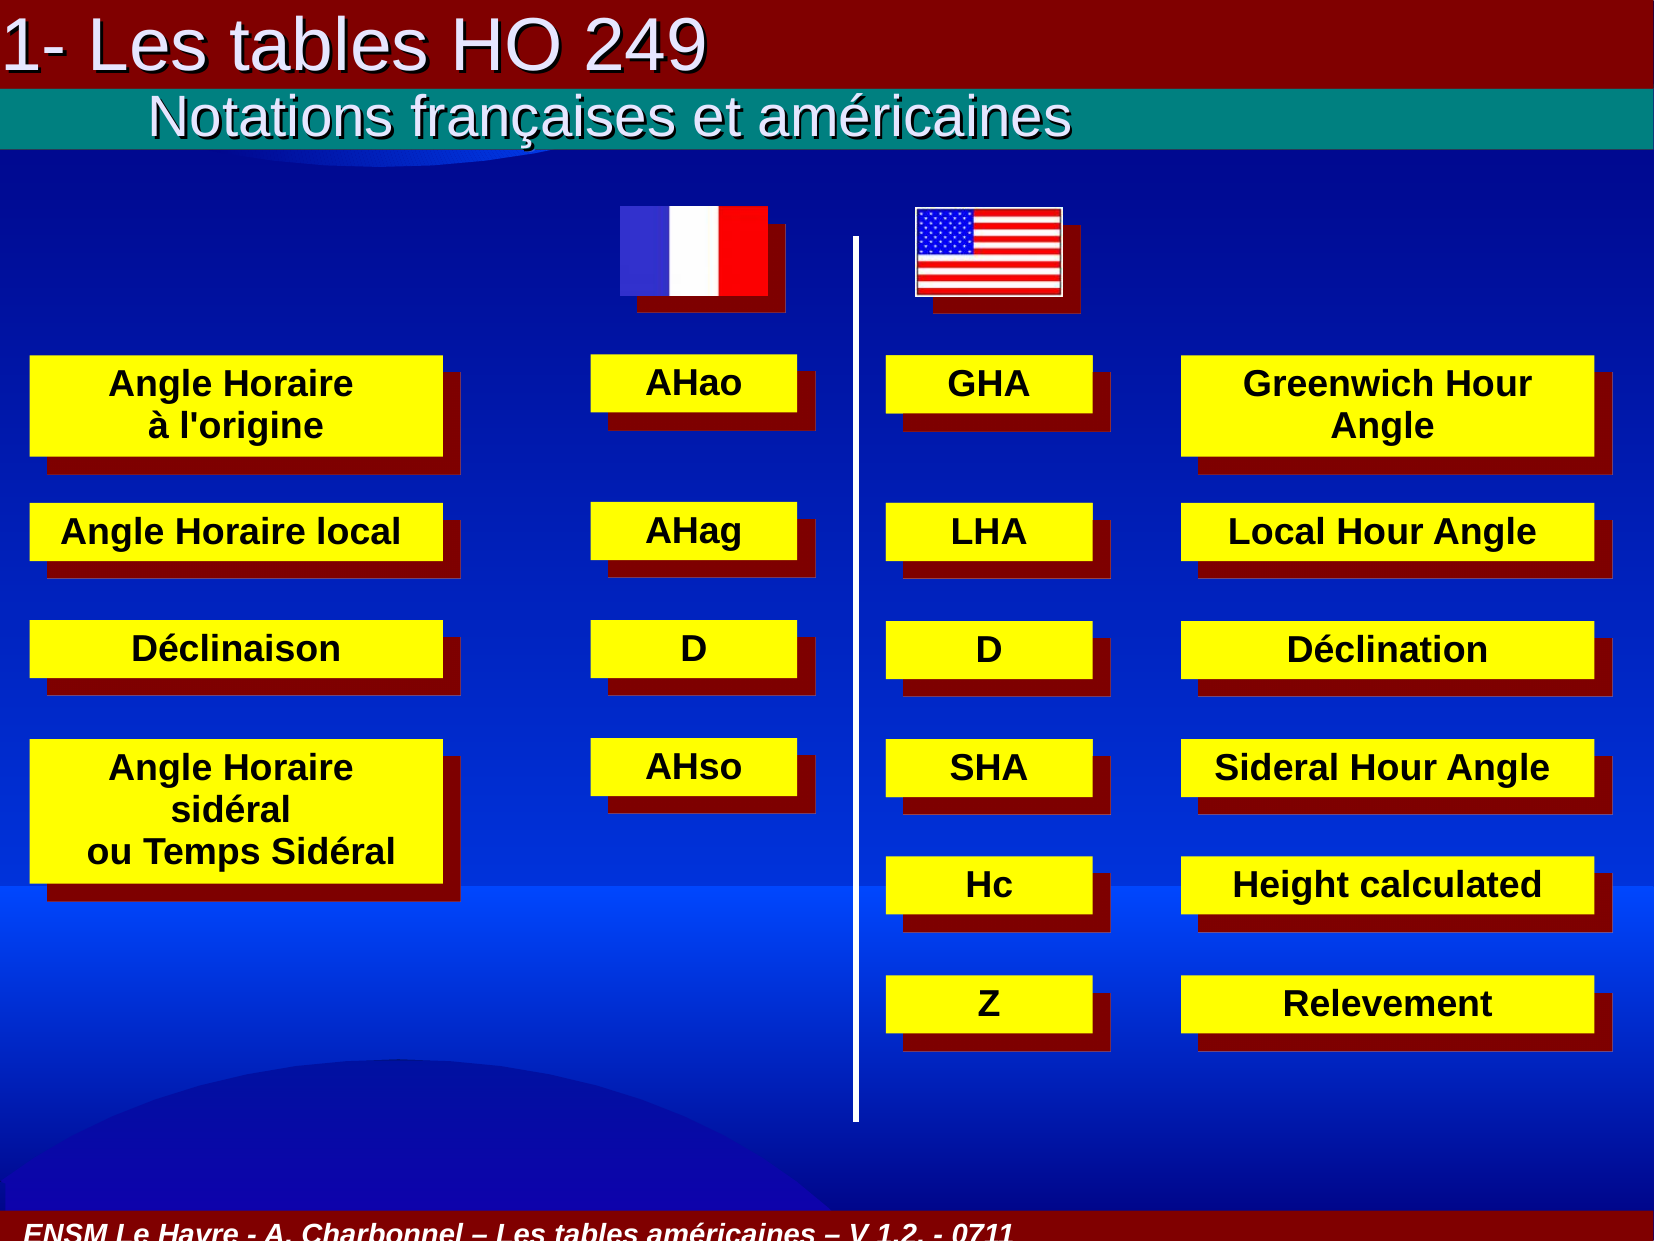

1- Les tables HO 249
# Notations françaises et américaines
AHao
LHA
Angle Horaire
à l'origine
GHA
Greenwich Hour Angle
AHag
LHA
Angle Horaire local
LHA
Local Hour Angle
Déclinaison
D
D
Déclination
AHso
LHA
Angle Horaire
sidéral
 ou Temps Sidéral
SHA
Sideral Hour Angle
Hc
Height calculated
Z
Relevement
 ENSM Le Havre - A. Charbonnel – Les tables américaines – V 1.2. - 0711